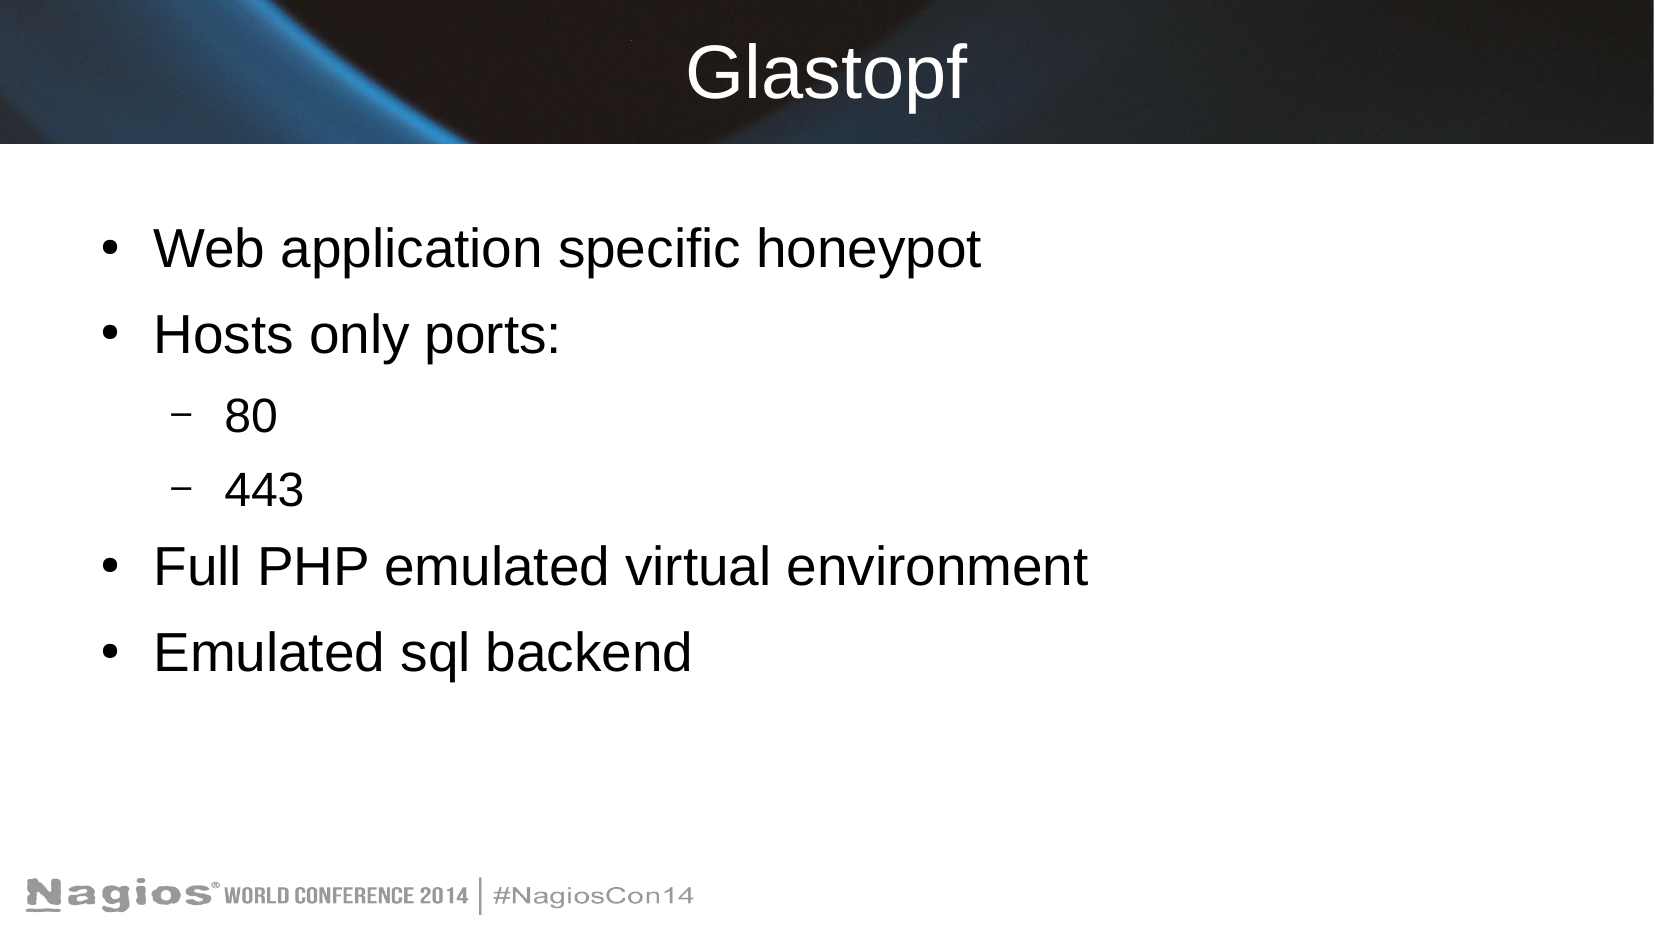

# Glastopf
Web application specific honeypot
Hosts only ports:
80
443
Full PHP emulated virtual environment
Emulated sql backend